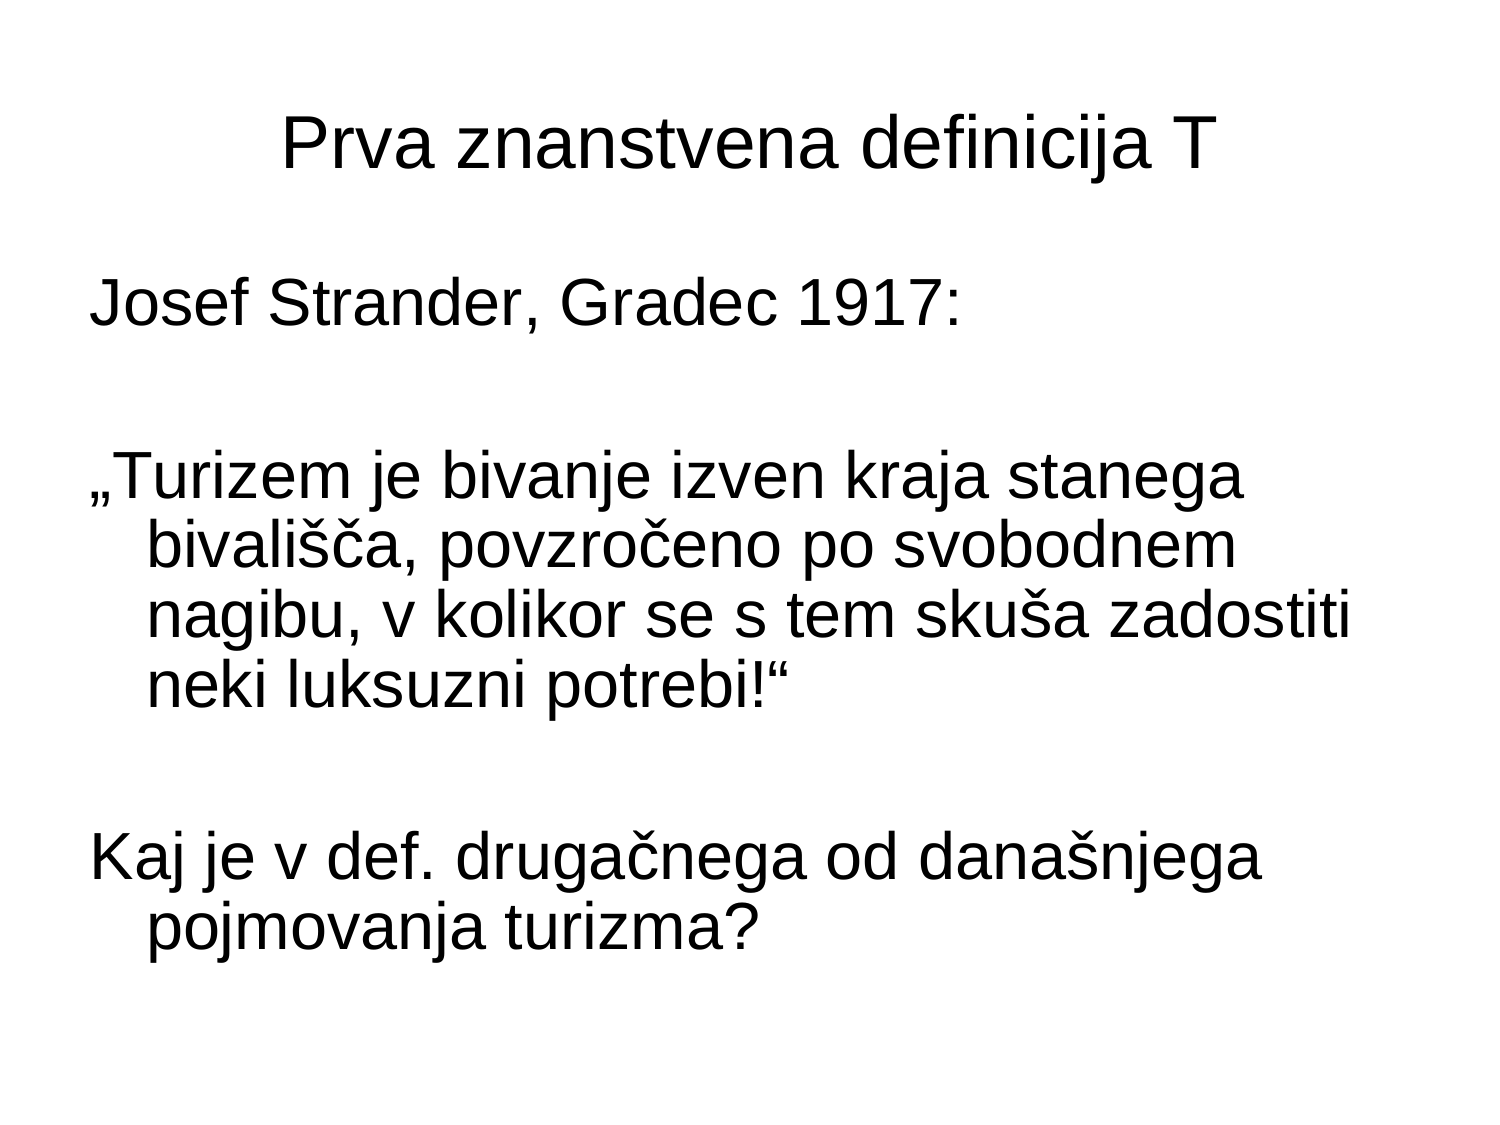

# Prva znanstvena definicija T
Josef Strander, Gradec 1917:
„Turizem je bivanje izven kraja stanega bivališča, povzročeno po svobodnem nagibu, v kolikor se s tem skuša zadostiti neki luksuzni potrebi!“
Kaj je v def. drugačnega od današnjega pojmovanja turizma?